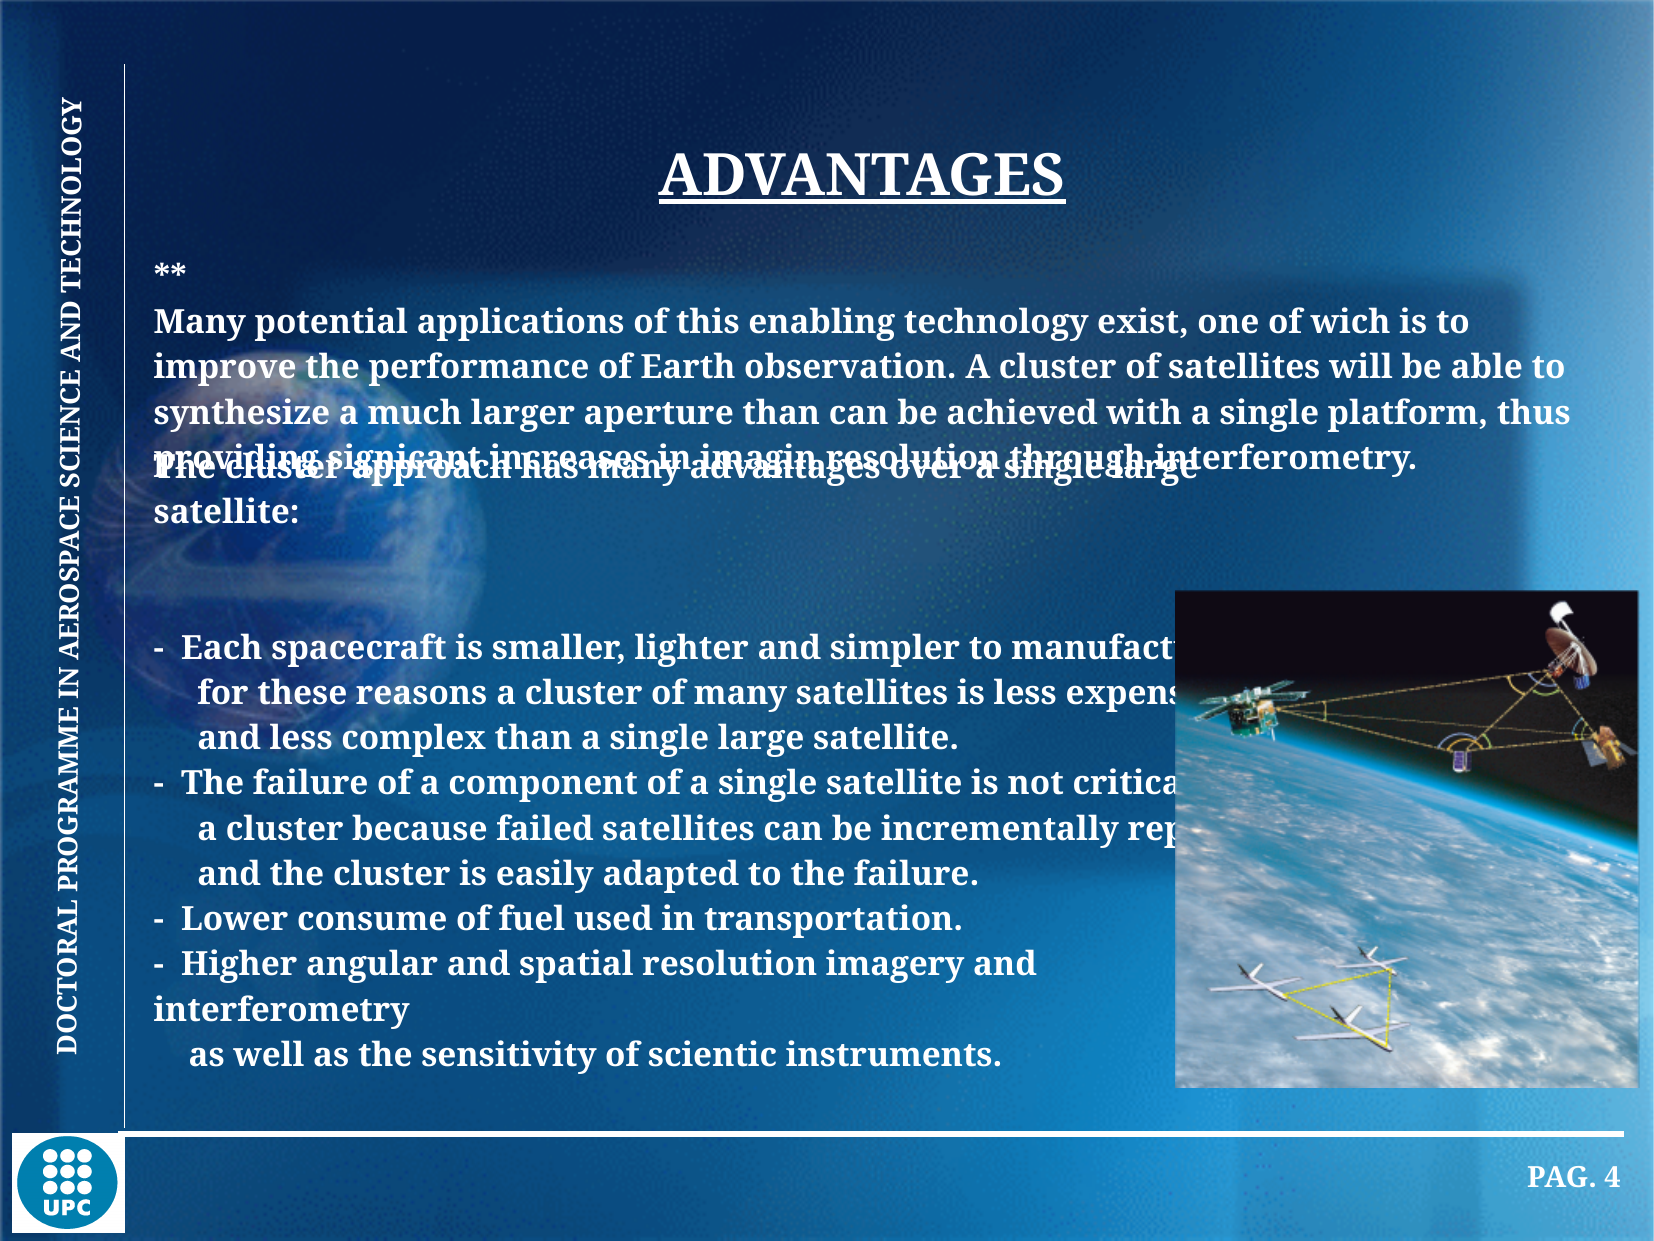

ADVANTAGES
**
Many potential applications of this enabling technology exist, one of wich is to improve the performance of Earth observation. A cluster of satellites will be able to synthesize a much larger aperture than can be achieved with a single platform, thus providing signicant increases in imagin resolution through interferometry.
The cluster approach has many advantages over a single large satellite:
- Each spacecraft is smaller, lighter and simpler to manufacture;
 for these reasons a cluster of many satellites is less expensive
 and less complex than a single large satellite.
- The failure of a component of a single satellite is not critical in
 a cluster because failed satellites can be incrementally replaced
 and the cluster is easily adapted to the failure.
- Lower consume of fuel used in transportation.
- Higher angular and spatial resolution imagery and interferometry
 as well as the sensitivity of scientic instruments.
# DOCTORAL PROGRAMME IN AEROSPACE SCIENCE AND TECHNOLOGY
PAG. 4